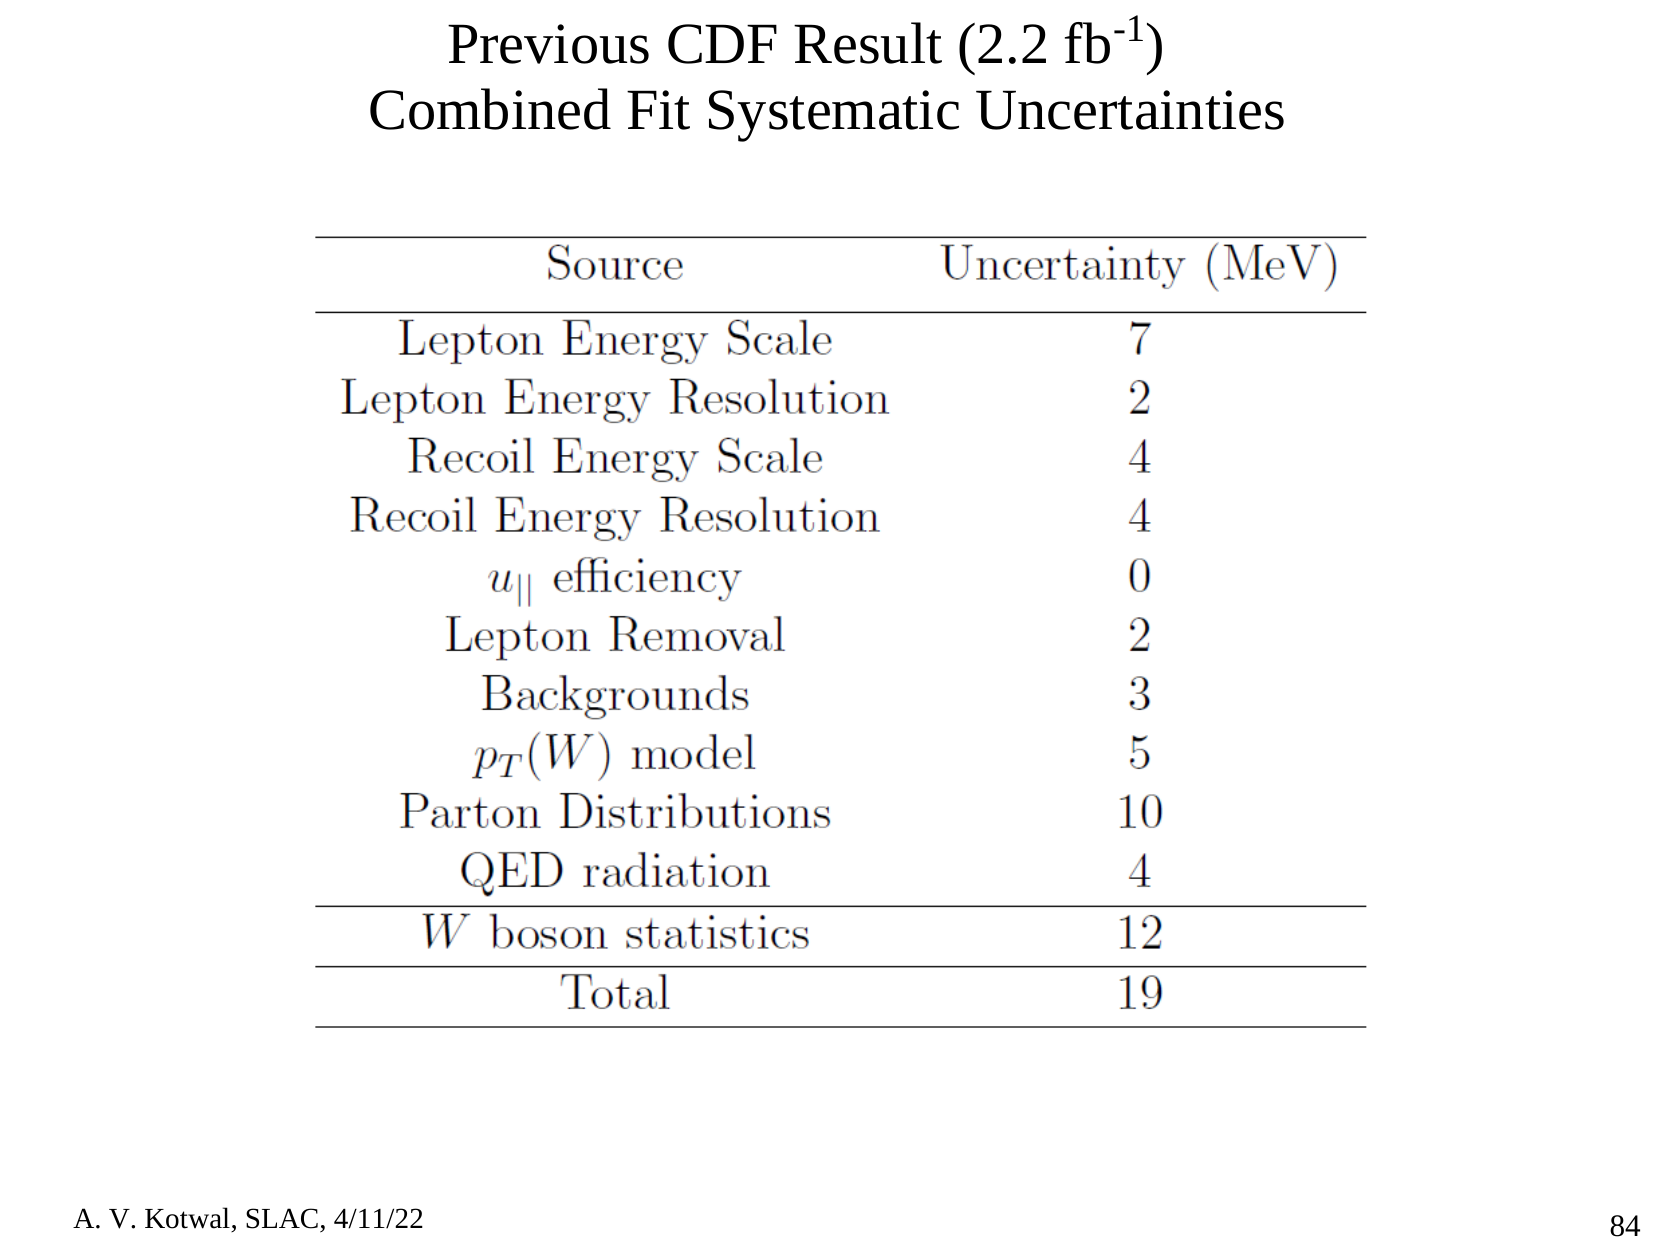

# Previous CDF Result (2.2 fb-1) Combined Fit Systematic Uncertainties
A. V. Kotwal, SLAC, 4/11/22